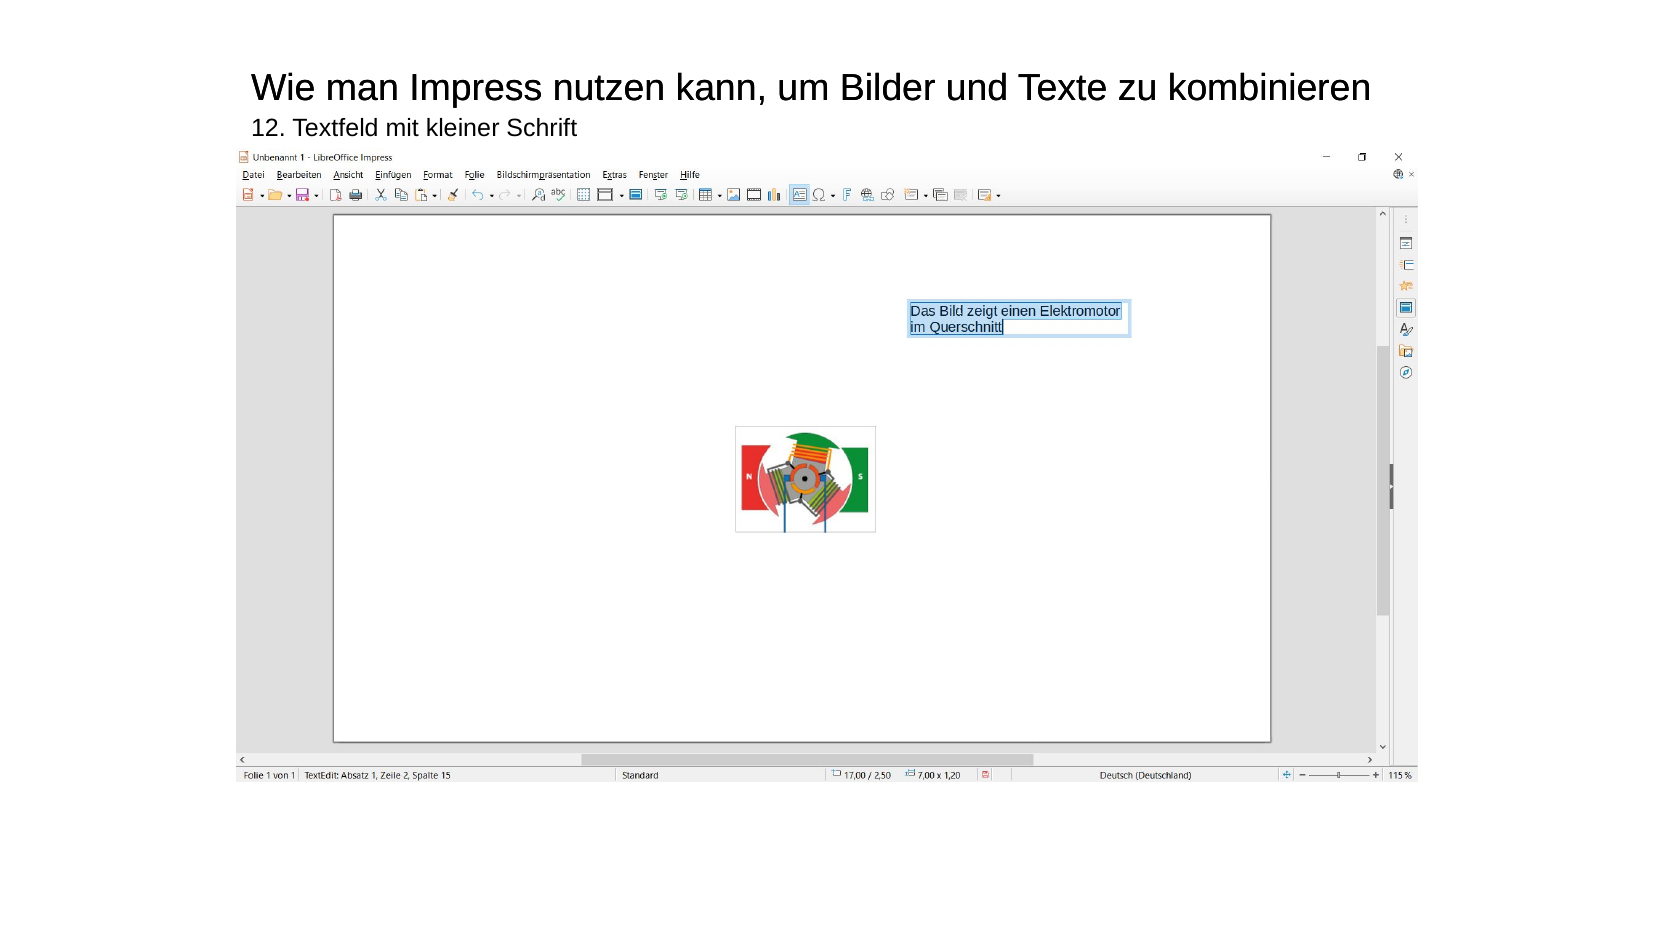

Wie man Impress nutzen kann, um Bilder und Texte zu kombinieren
Wie man Impress nutzen kann, um Bilder und Texte zu kombinieren
12. Textfeld mit kleiner Schrift